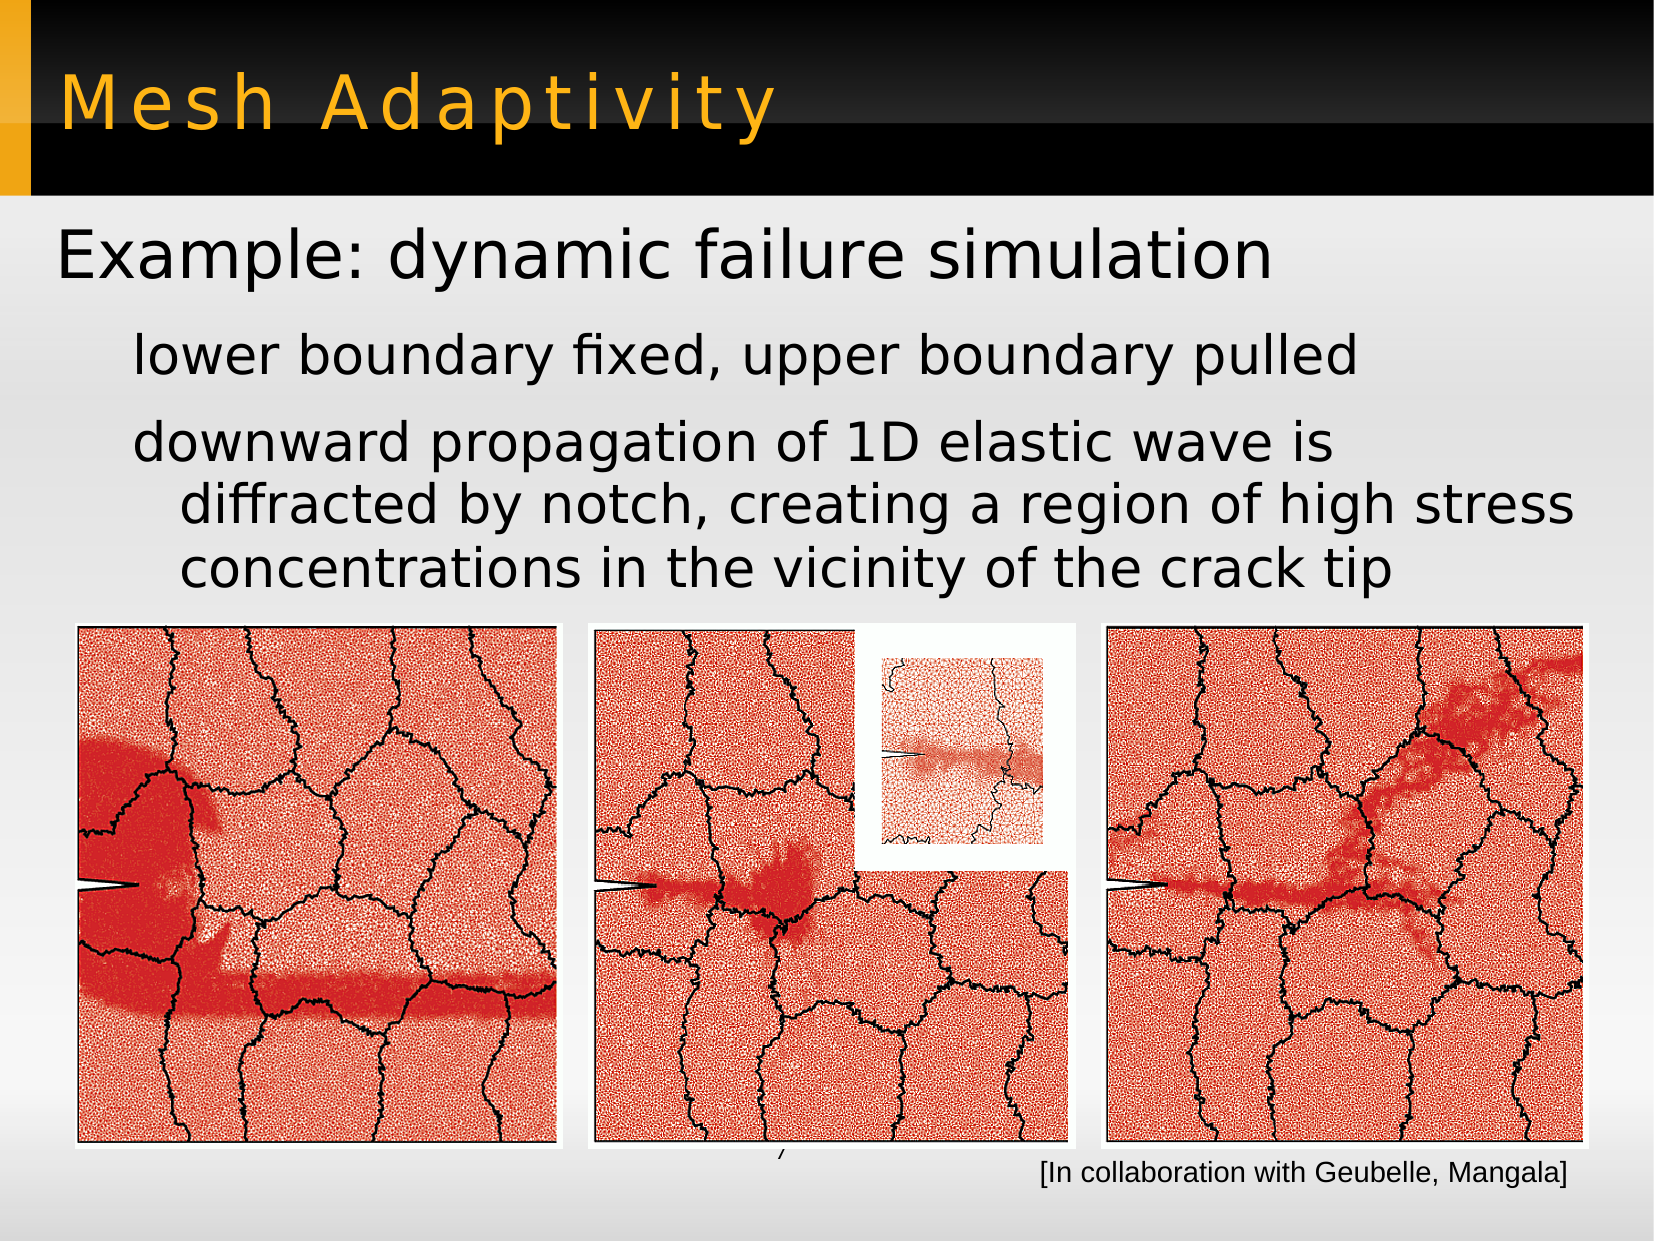

# Mesh Adaptivity
Example: dynamic failure simulation
lower boundary fixed, upper boundary pulled
downward propagation of 1D elastic wave is diﬀracted by notch, creating a region of high stress concentrations in the vicinity of the crack tip
7
[In collaboration with Geubelle, Mangala]